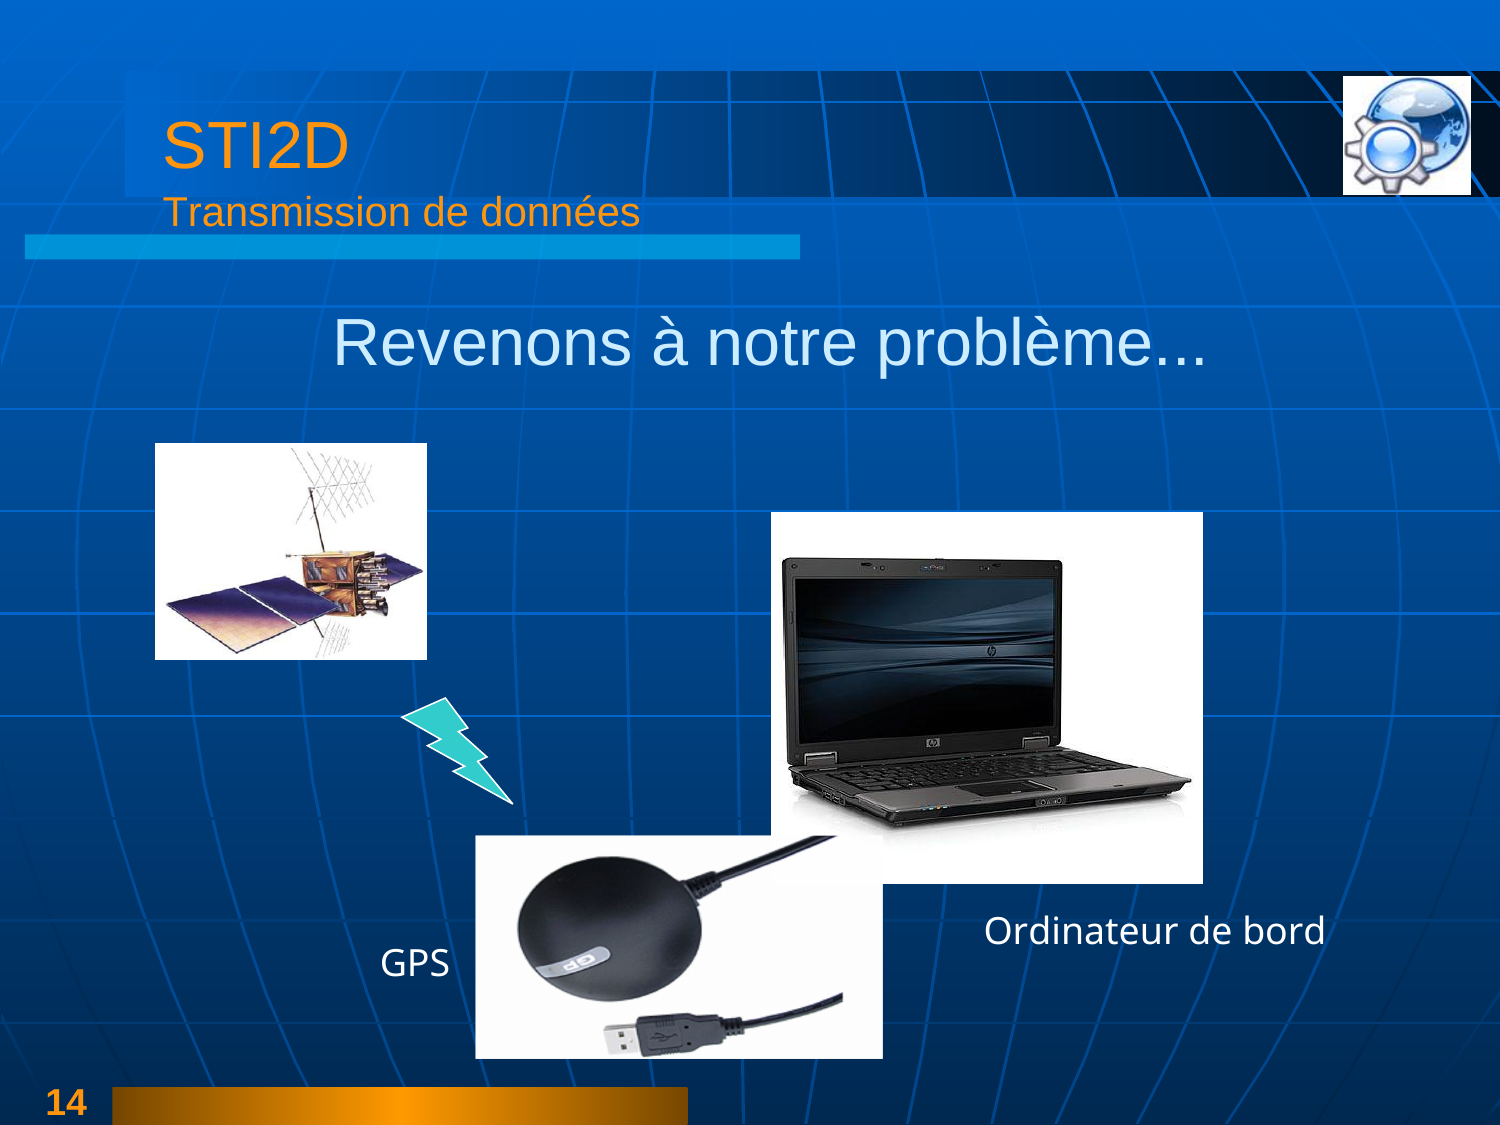

# Revenons à notre problème...
Ordinateur de bord
GPS